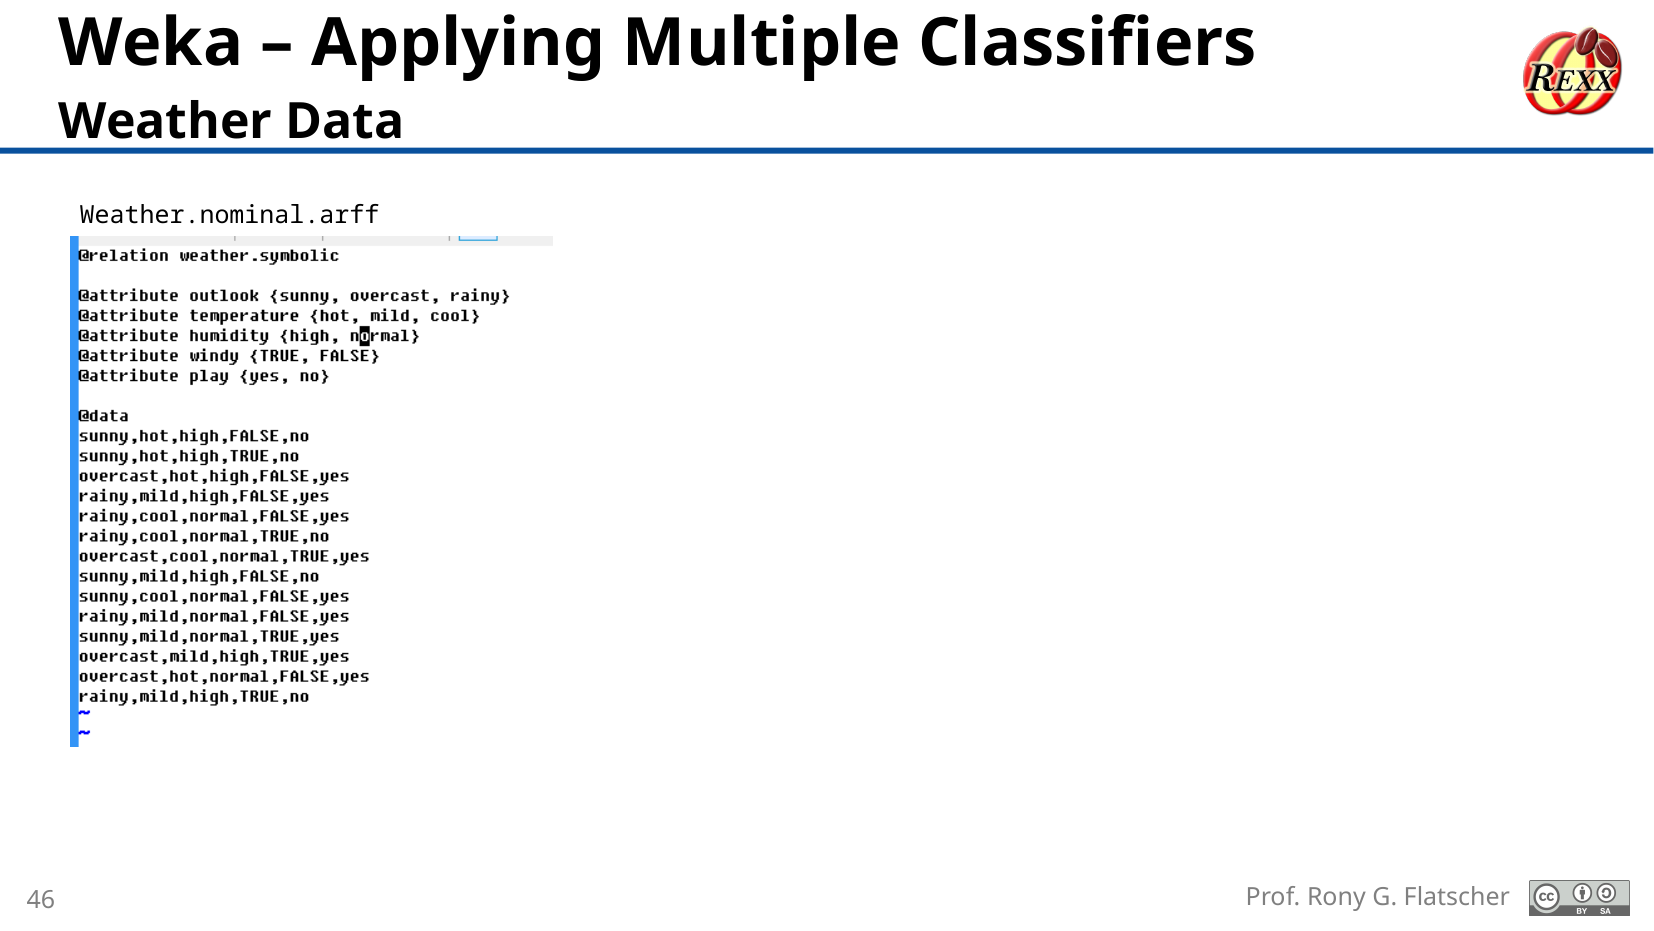

# Weka – Applying Multiple Classifiers Weather Data
Weather.nominal.arff